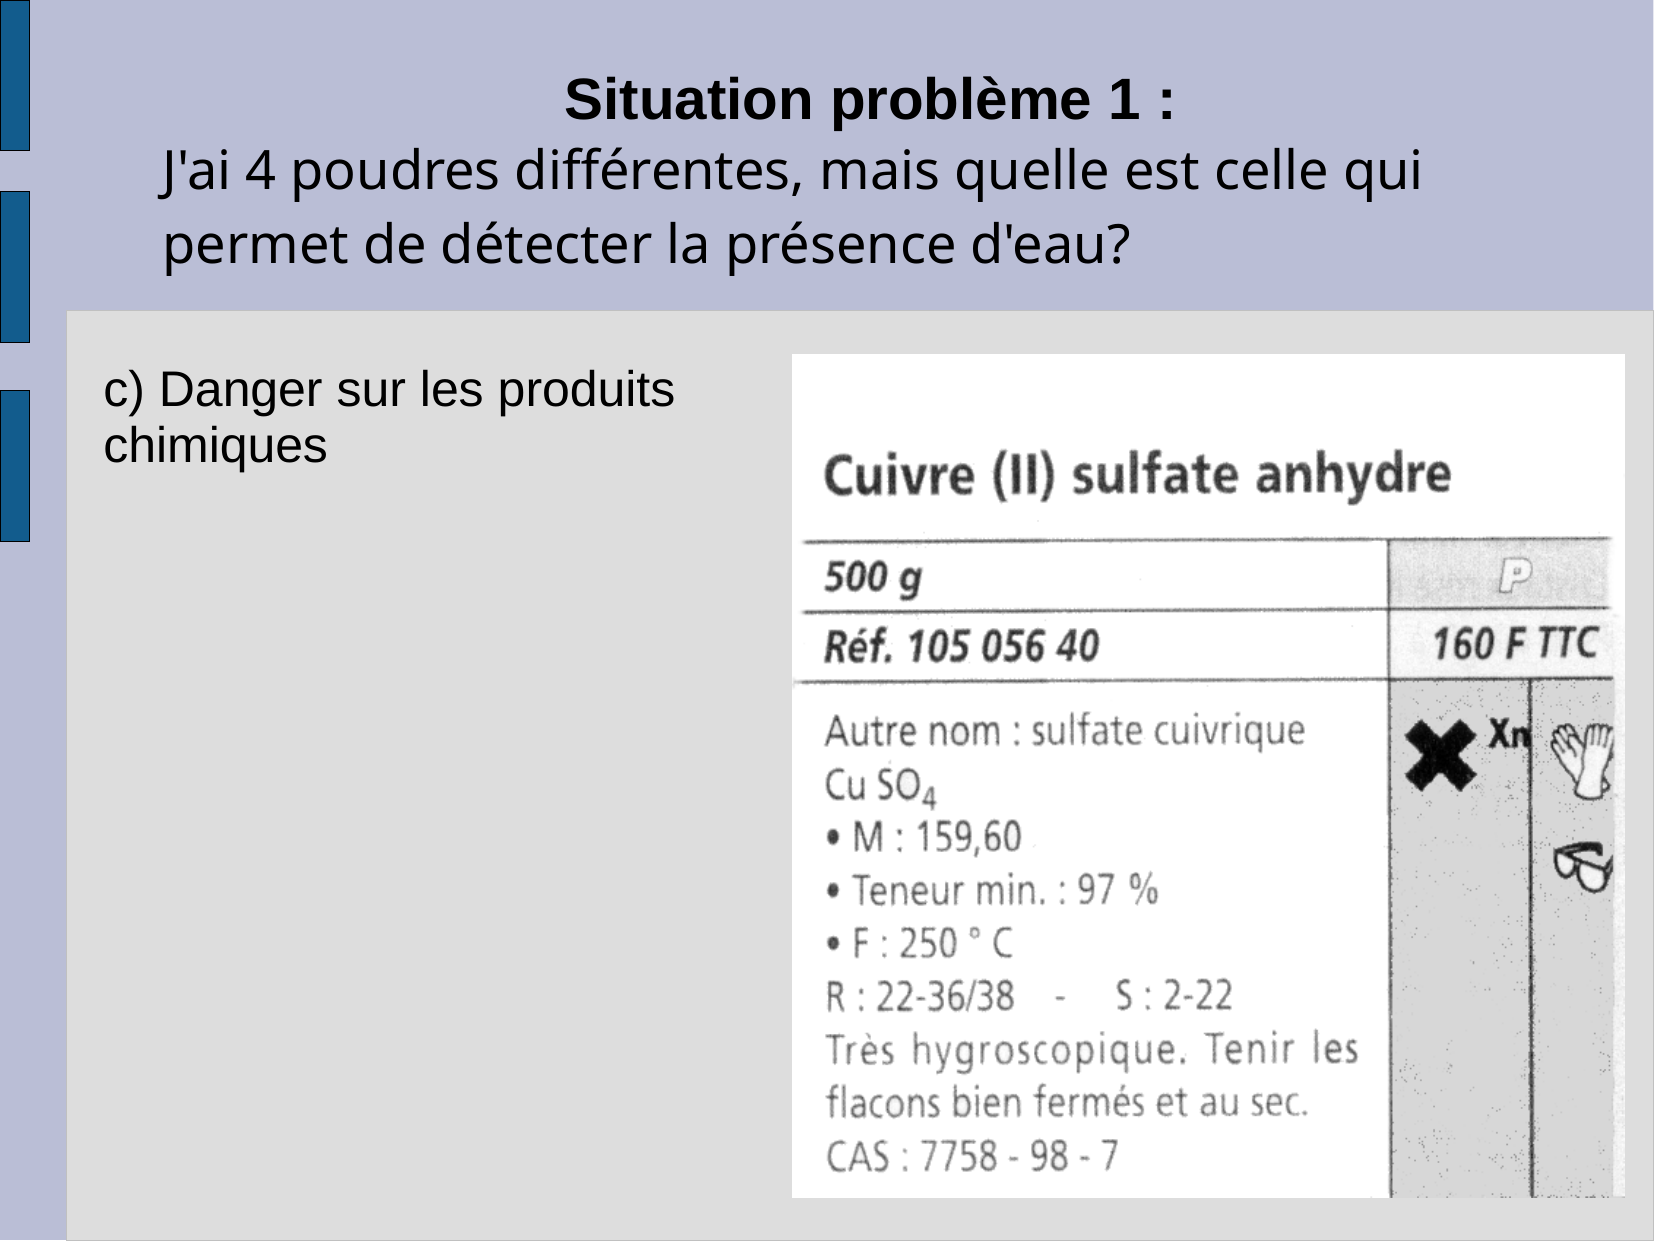

Situation problème 1 :
J'ai 4 poudres différentes, mais quelle est celle qui permet de détecter la présence d'eau?
c) Danger sur les produits chimiques